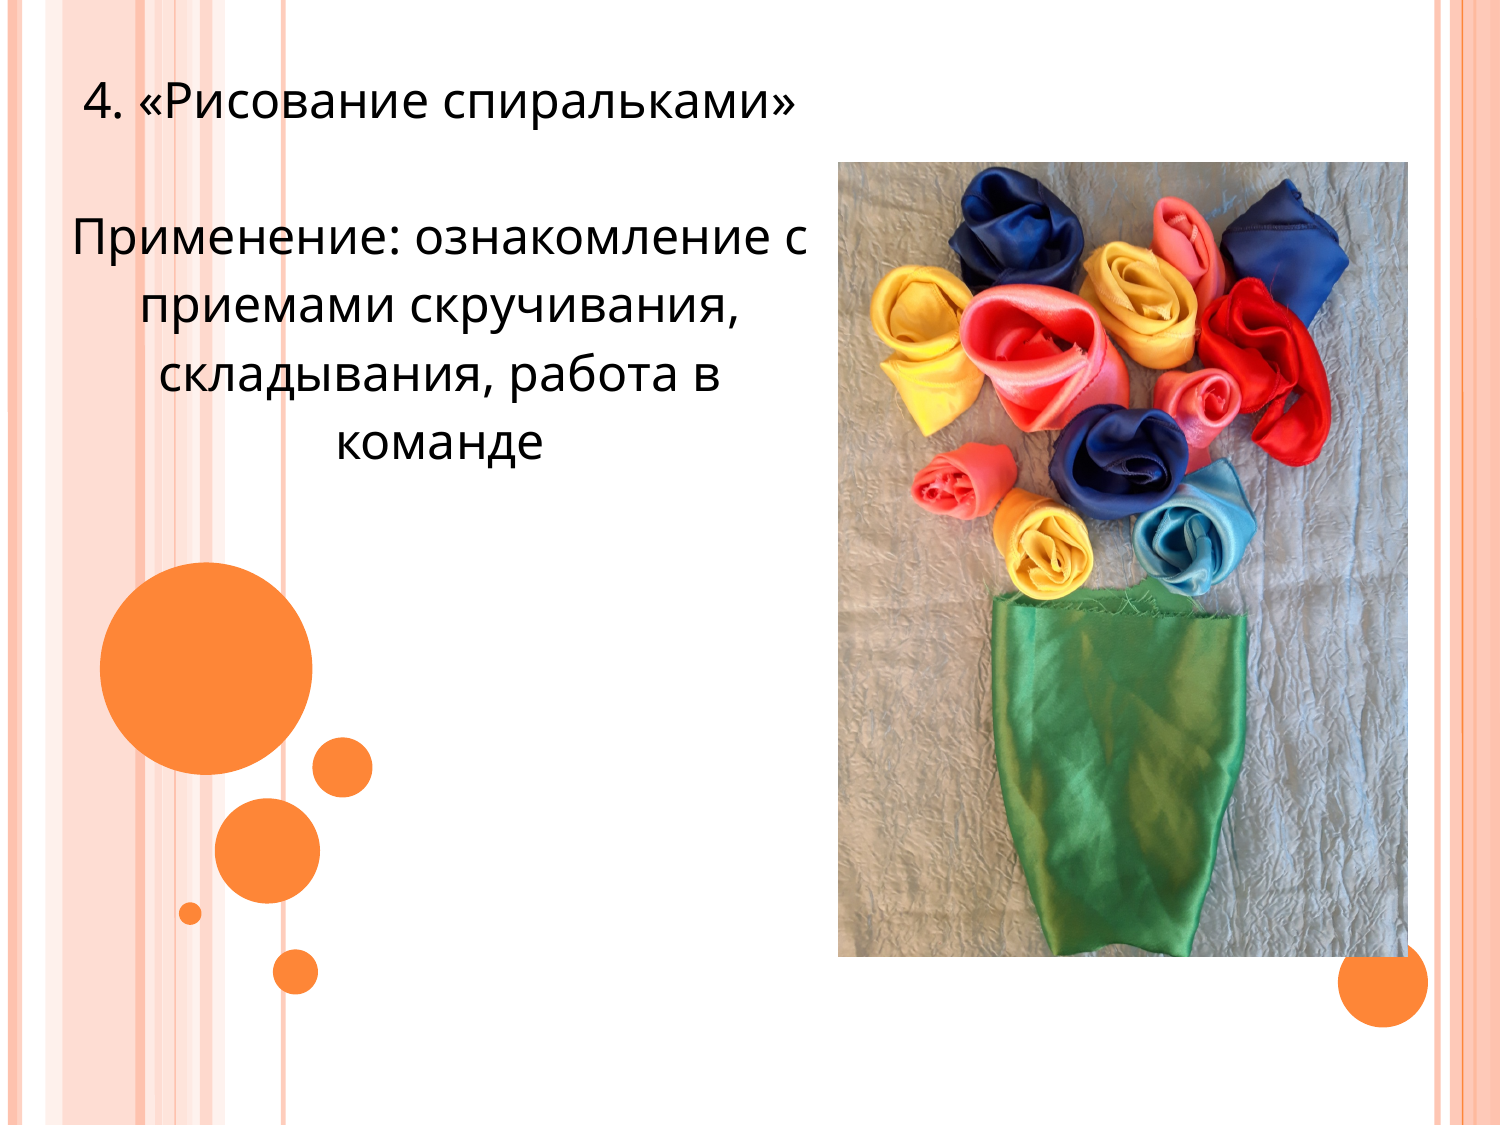

4. «Рисование спиральками»
Применение: ознакомление с приемами скручивания, складывания, работа в команде